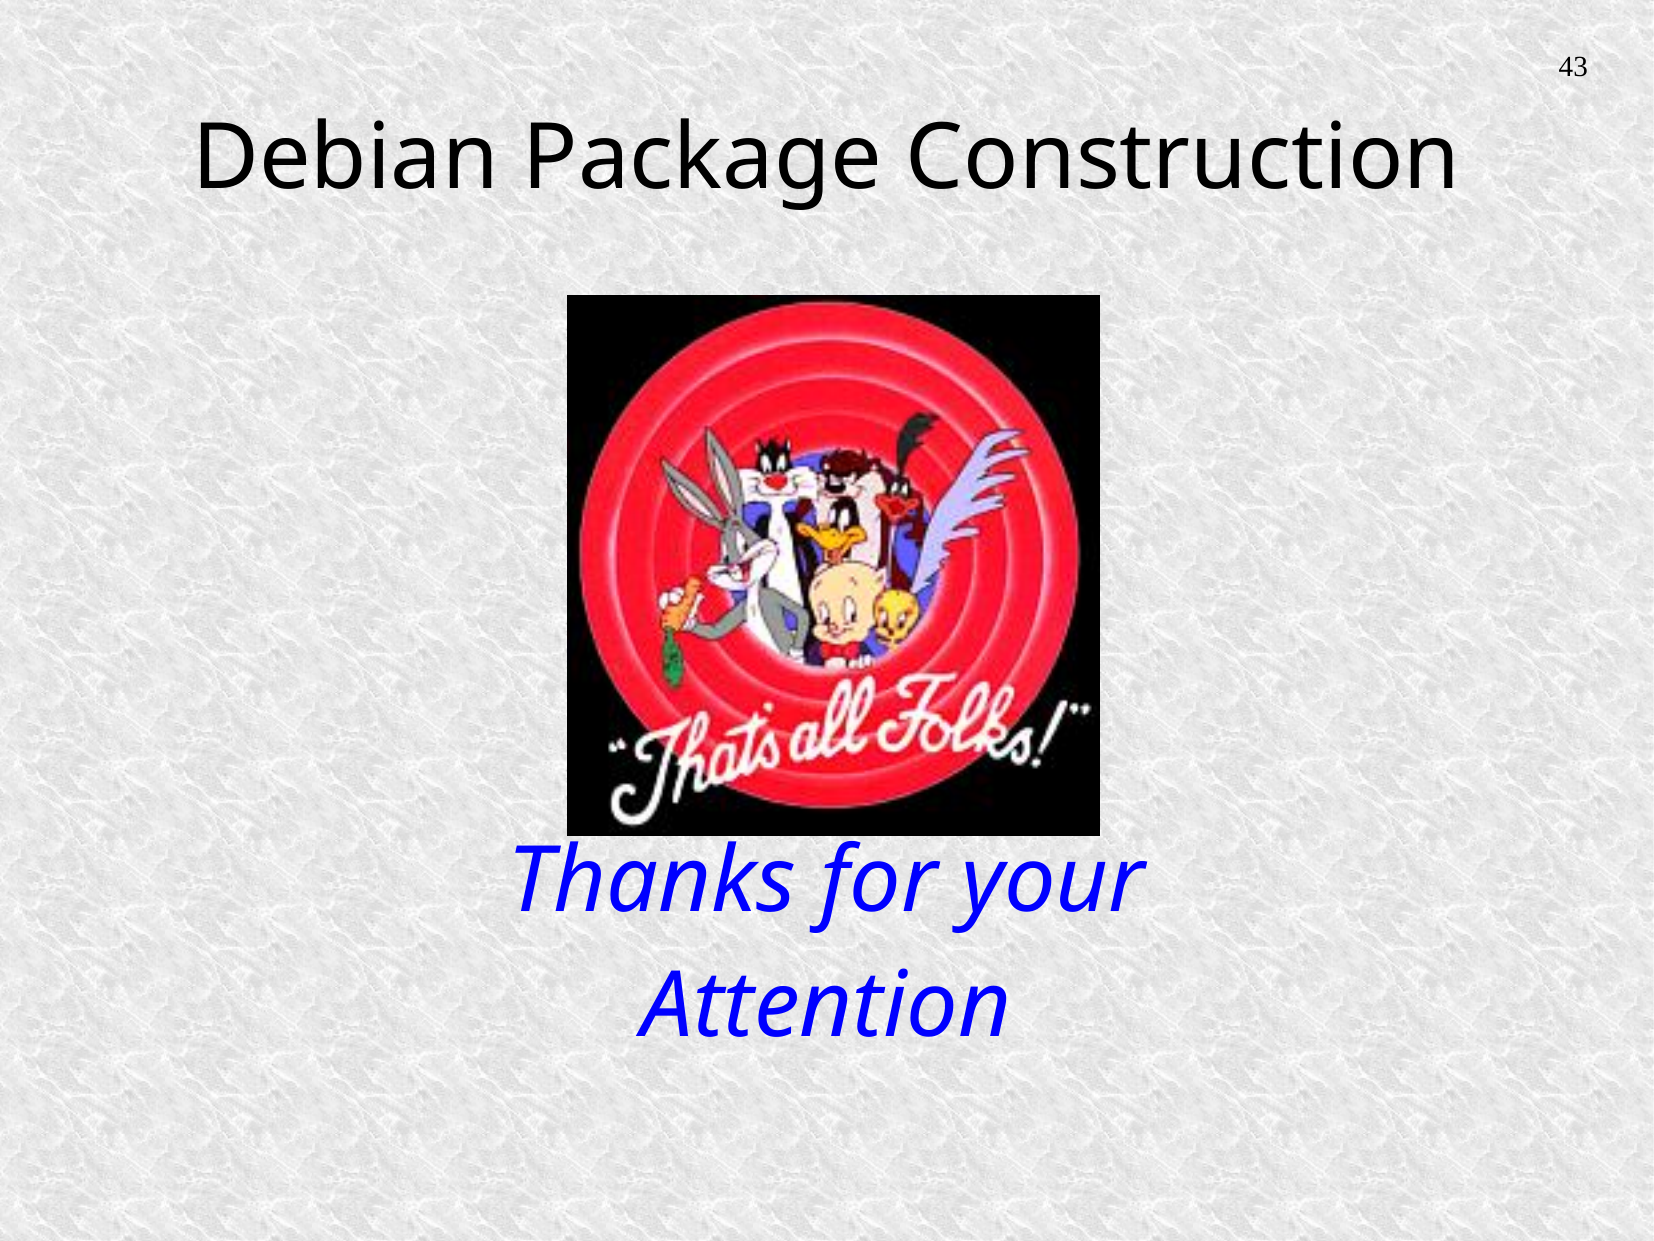

# Debian Package Construction
43
Thanks for your
Attention